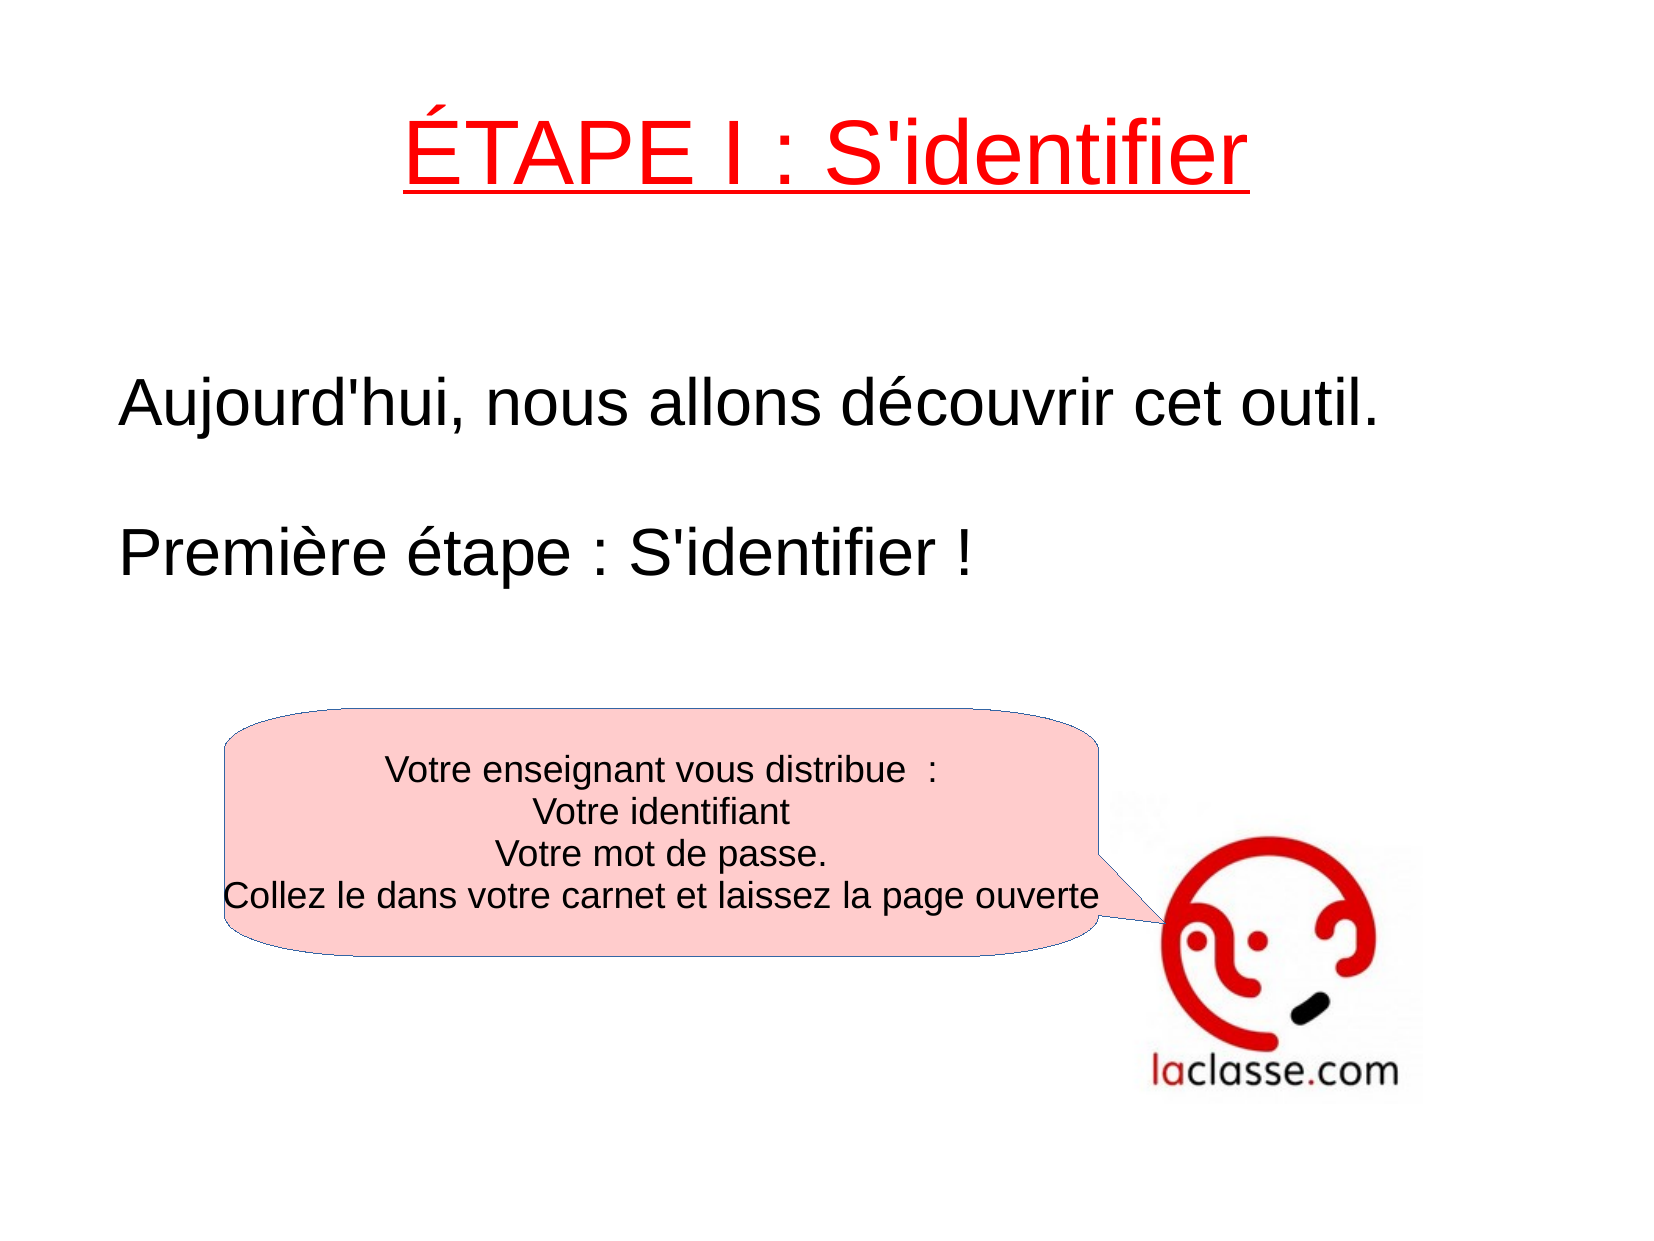

# ÉTAPE I : S'identifier
Aujourd'hui, nous allons découvrir cet outil.
Première étape : S'identifier !
Votre enseignant vous distribue  :
Votre identifiant
Votre mot de passe.
Collez le dans votre carnet et laissez la page ouverte